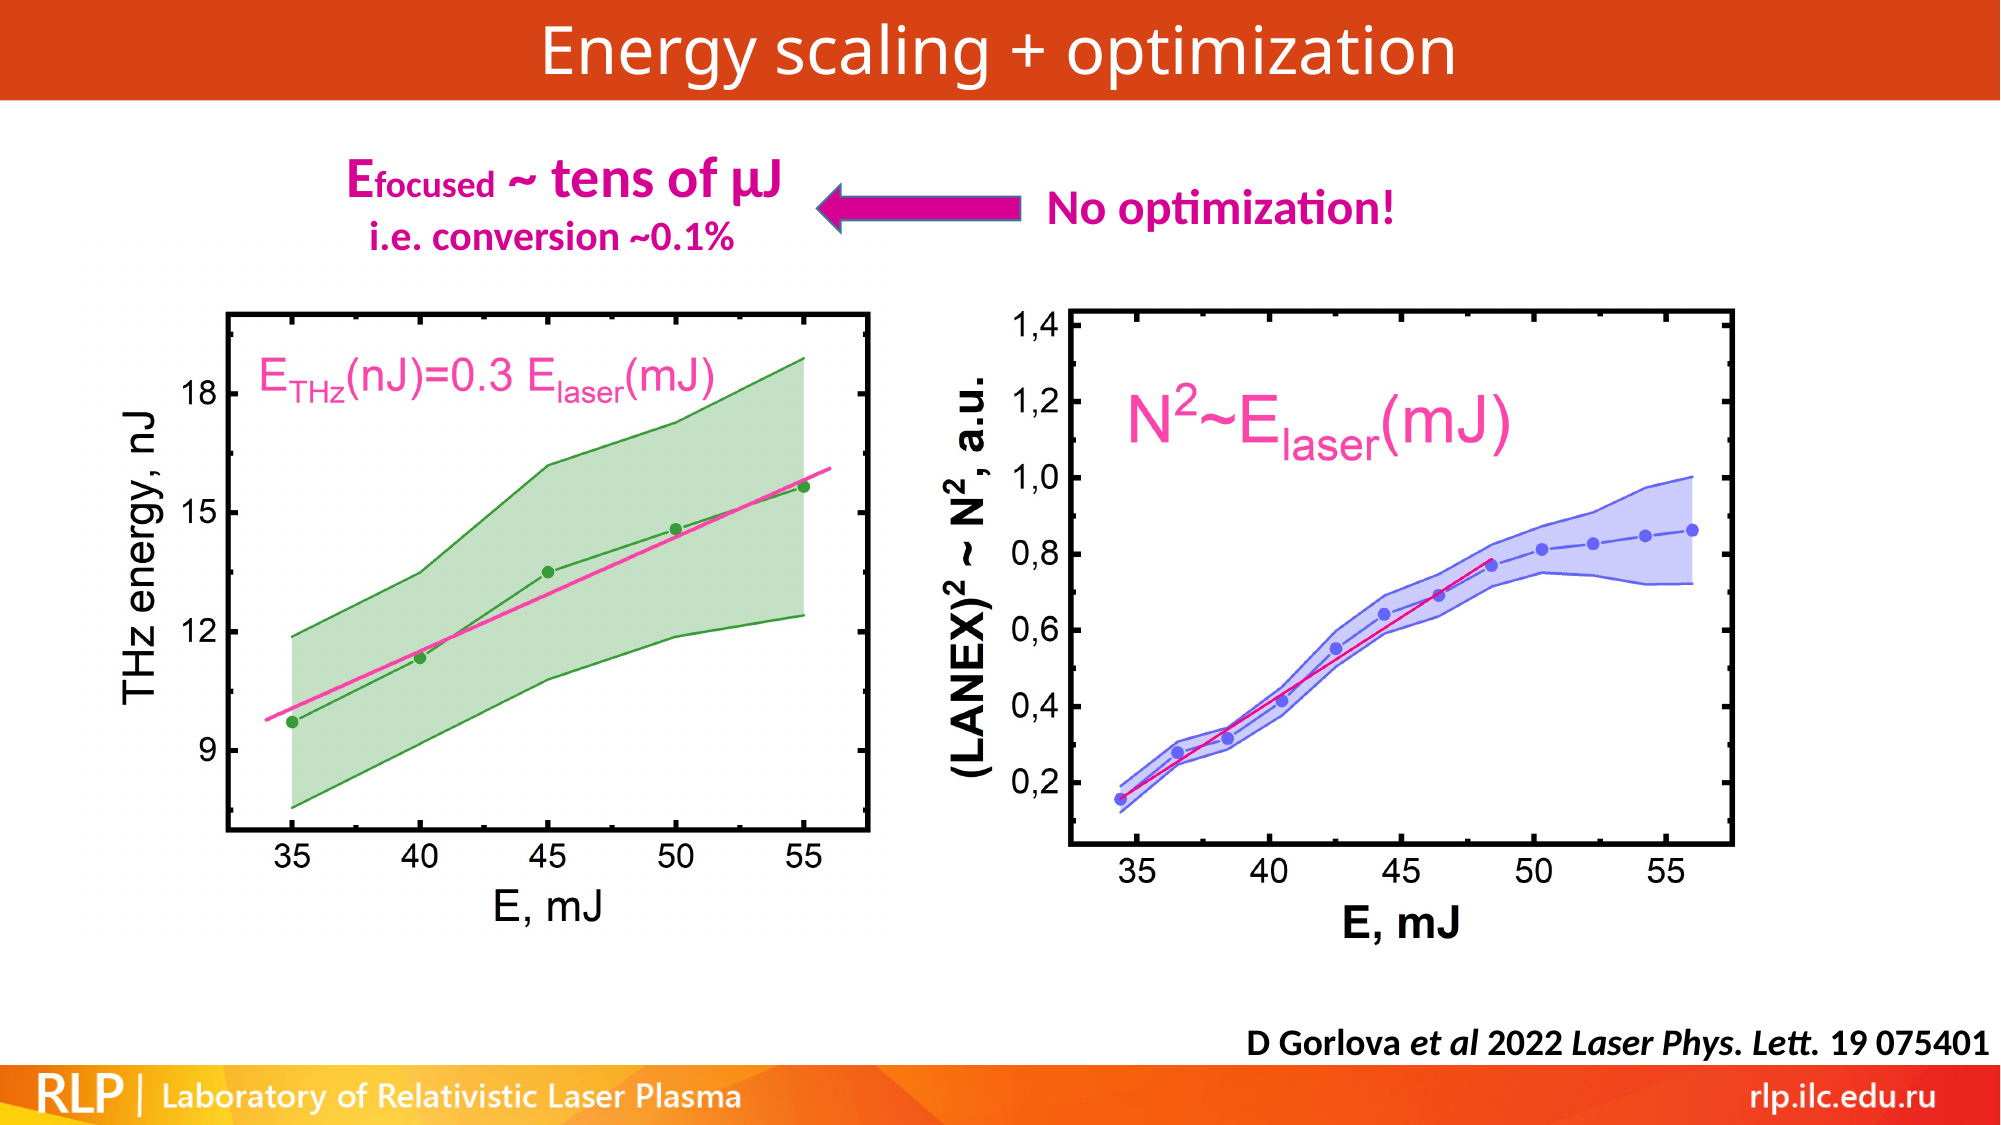

Energy scaling + optimization
Efocused ~ tens of µJ
i.e. conversion ~0.1%
No optimization!
D Gorlova et al 2022 Laser Phys. Lett. 19 075401